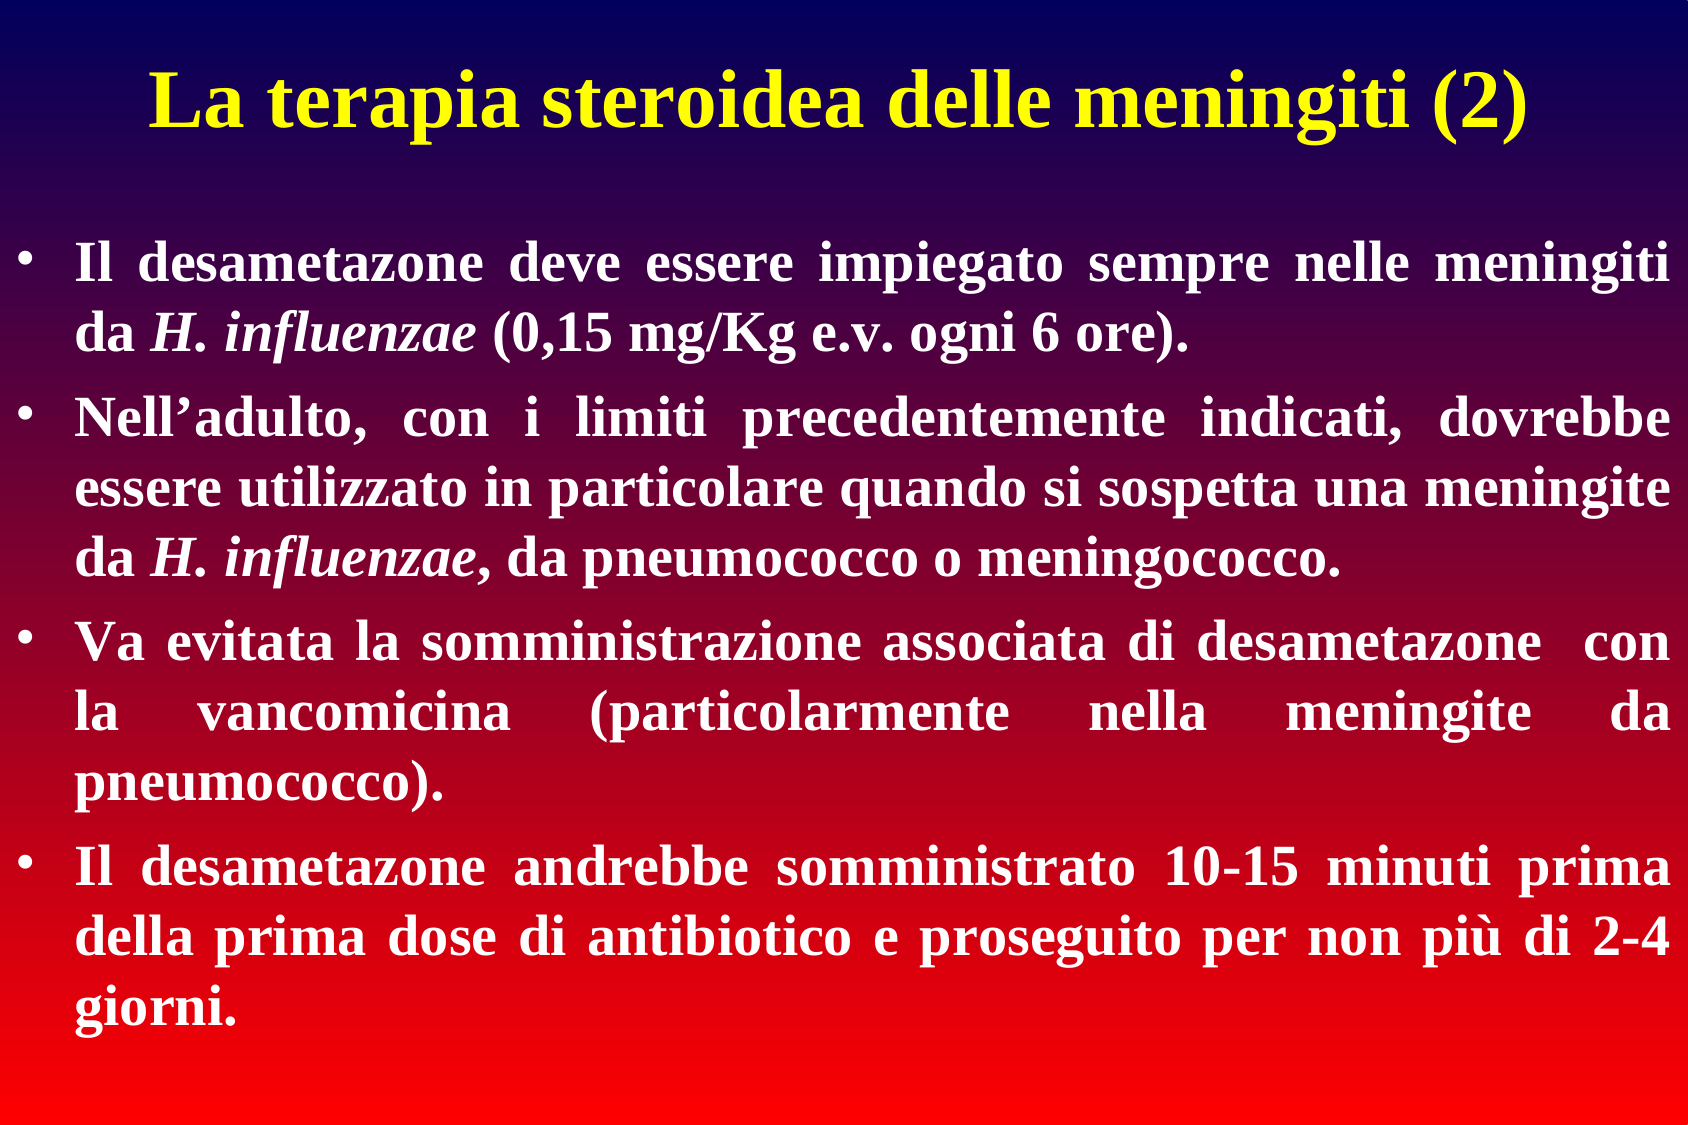

La terapia steroidea delle meningiti (2)
Il desametazone deve essere impiegato sempre nelle meningiti da H. influenzae (0,15 mg/Kg e.v. ogni 6 ore).
Nell’adulto, con i limiti precedentemente indicati, dovrebbe essere utilizzato in particolare quando si sospetta una meningite da H. influenzae, da pneumococco o meningococco.
Va evitata la somministrazione associata di desametazone con la vancomicina (particolarmente nella meningite da pneumococco).
Il desametazone andrebbe somministrato 10-15 minuti prima della prima dose di antibiotico e proseguito per non più di 2-4 giorni.